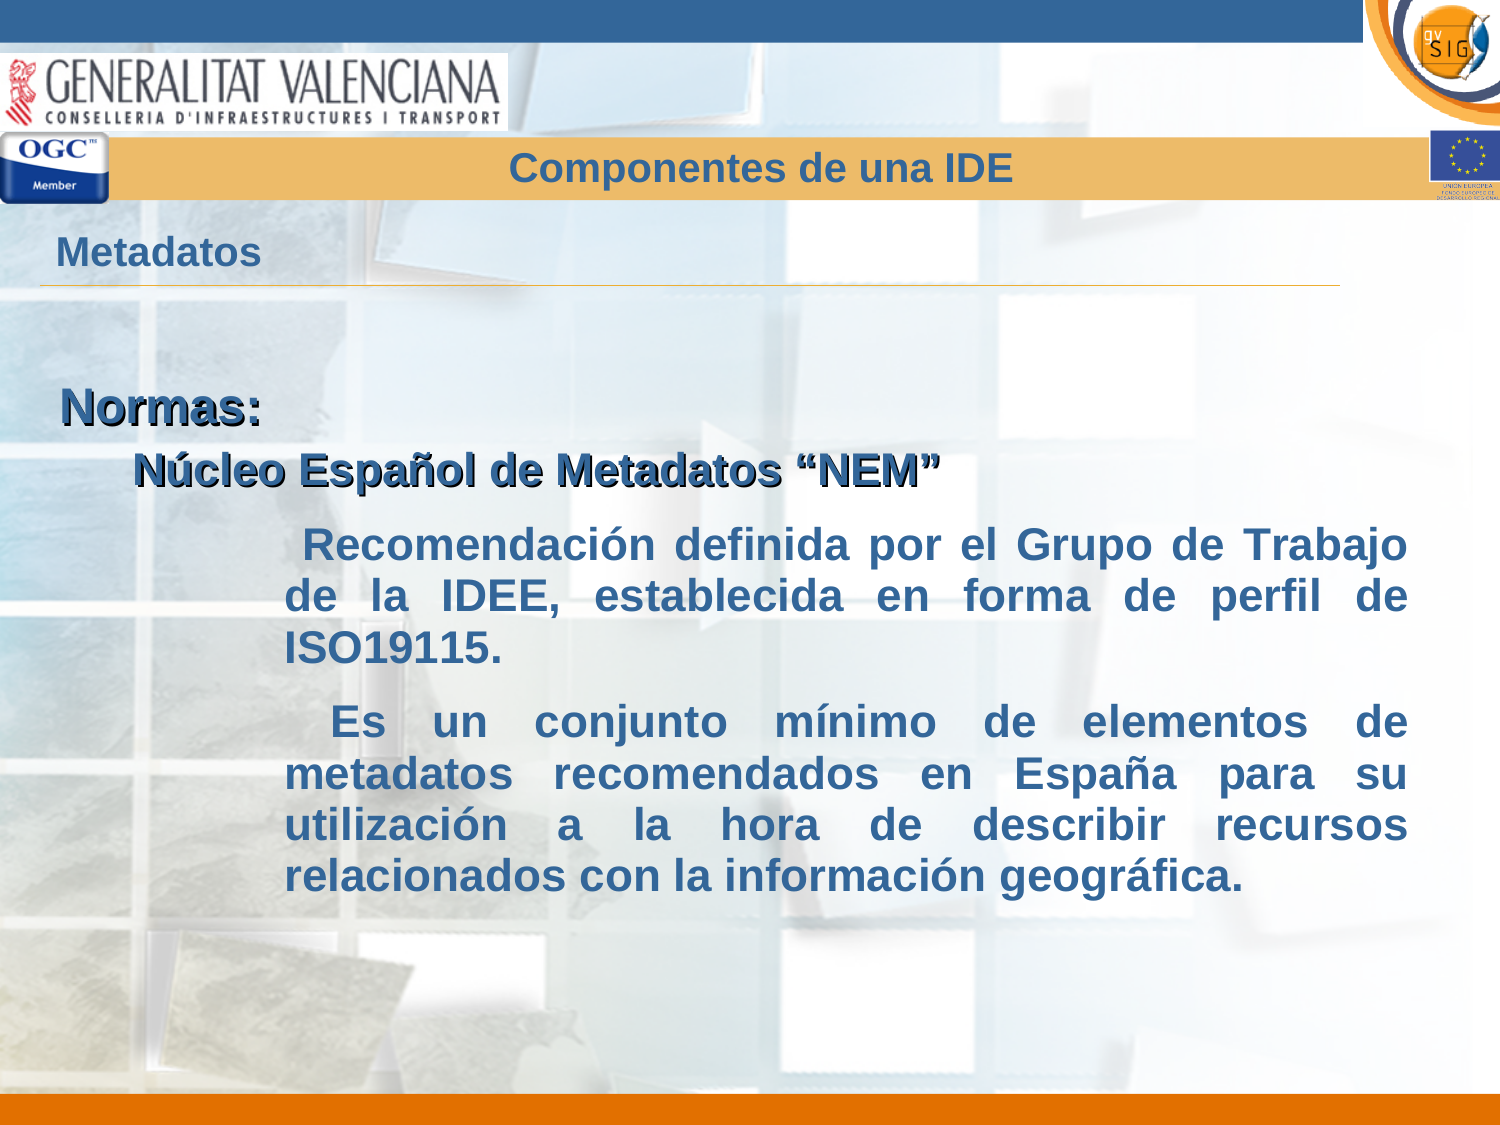

Componentes de una IDE
Metadatos
Normas:
	Núcleo Español de Metadatos “NEM”
 Recomendación definida por el Grupo de Trabajo de la IDEE, establecida en forma de perfil de ISO19115.
 Es un conjunto mínimo de elementos de metadatos recomendados en España para su utilización a la hora de describir recursos relacionados con la información geográfica.